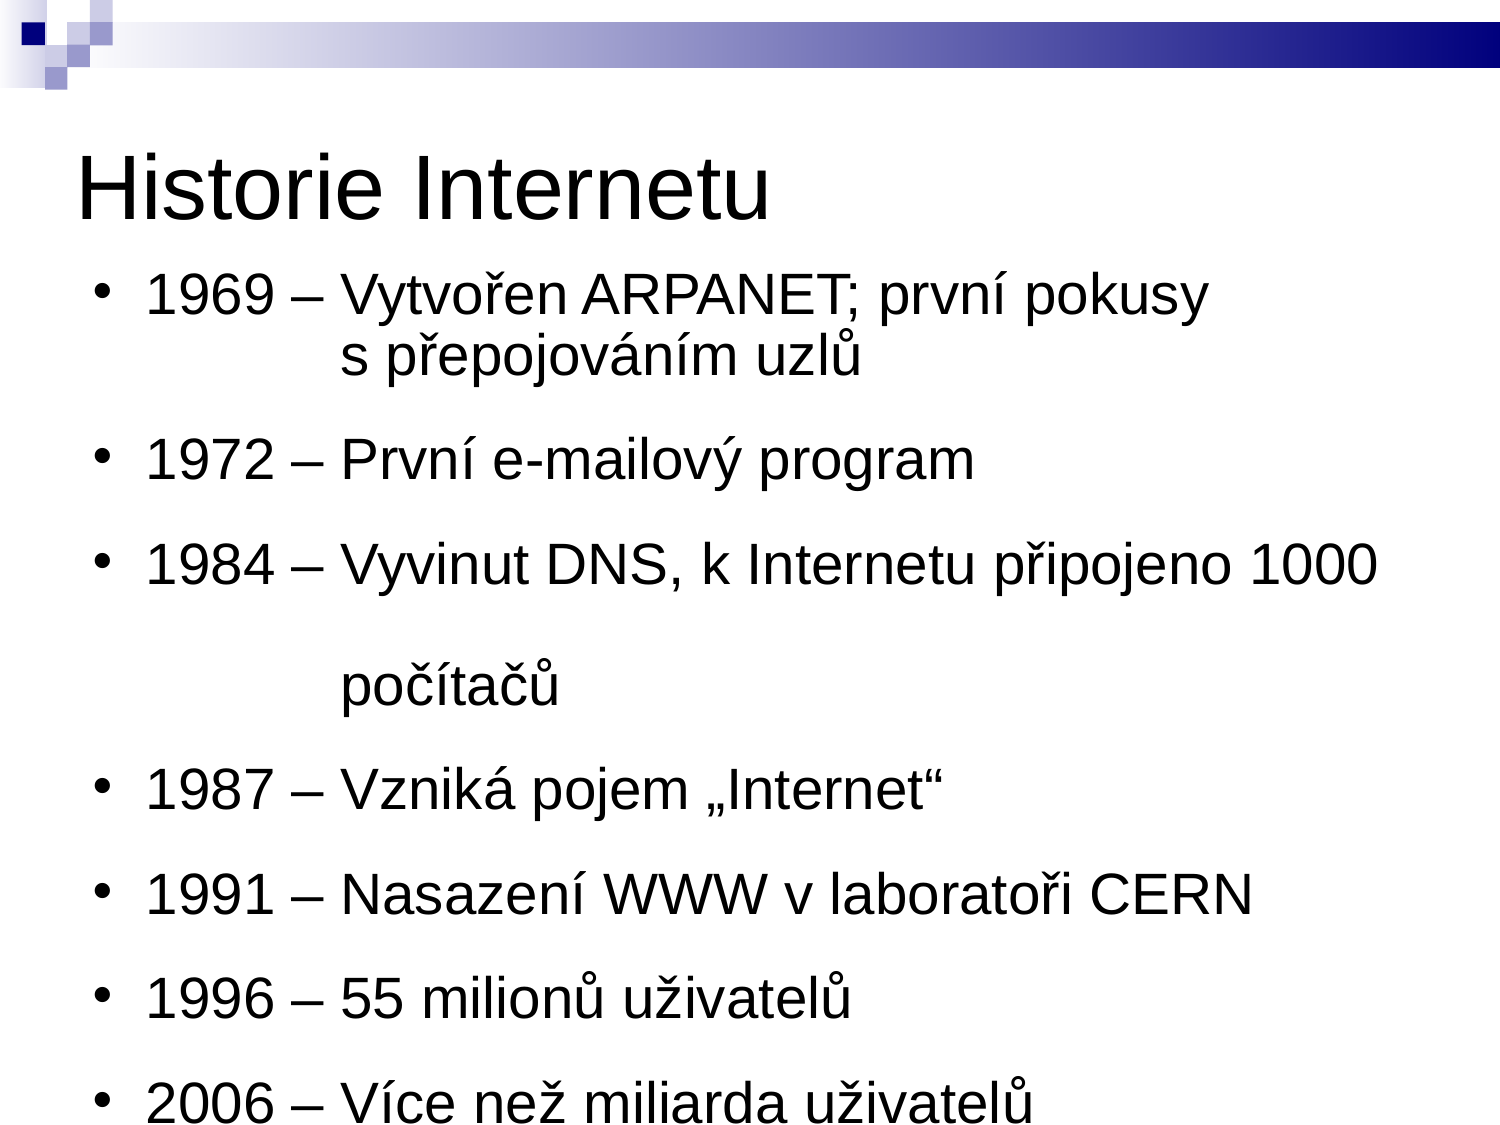

# Historie Internetu
1969 – Vytvořen ARPANET; první pokusy
 s přepojováním uzlů
1972 – První e-mailový program
1984 – Vyvinut DNS, k Internetu připojeno 1000
 počítačů
1987 – Vzniká pojem „Internet“
1991 – Nasazení WWW v laboratoři CERN
1996 – 55 milionů uživatelů
2006 – Více než miliarda uživatelů